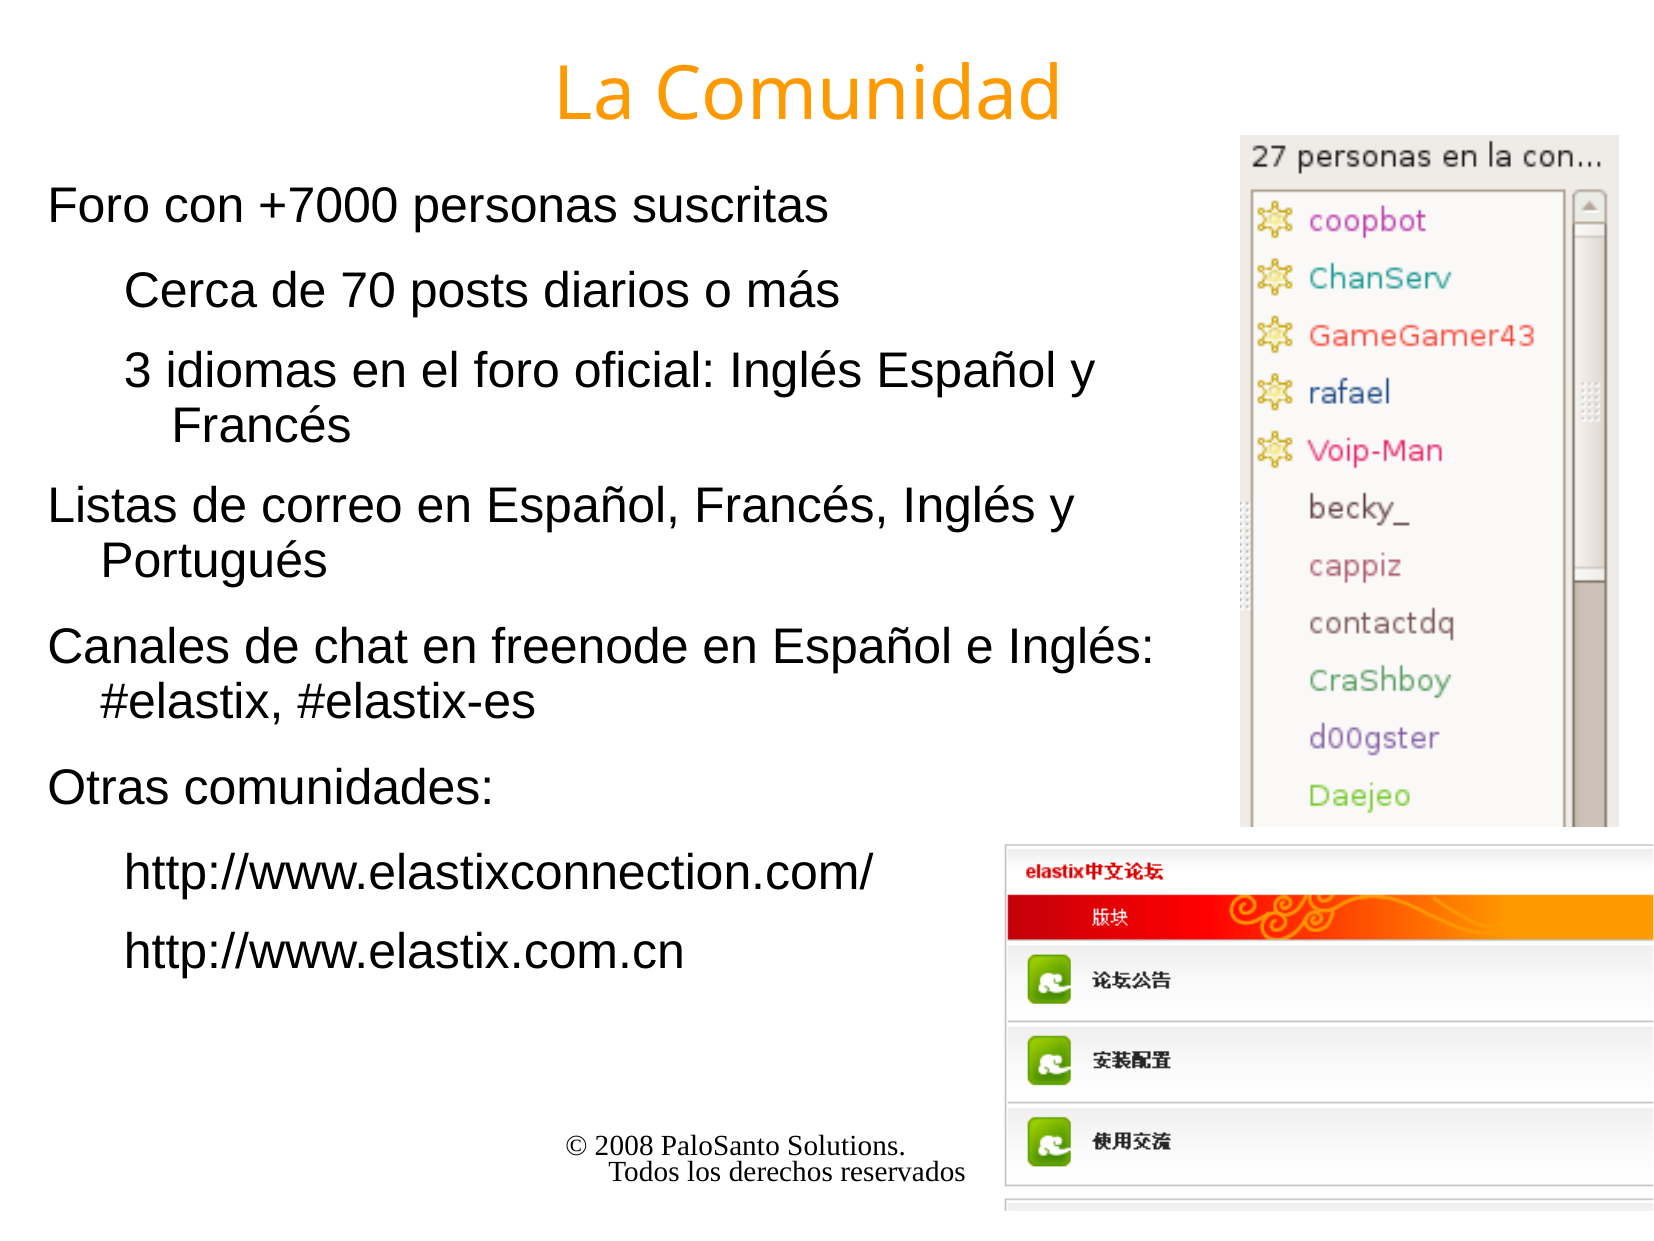

# La Comunidad
Foro con +7000 personas suscritas
Cerca de 70 posts diarios o más
3 idiomas en el foro oficial: Inglés Español y Francés
Listas de correo en Español, Francés, Inglés y Portugués
Canales de chat en freenode en Español e Inglés: #elastix, #elastix-es
Otras comunidades:
http://www.elastixconnection.com/
http://www.elastix.com.cn
© 2008 PaloSanto Solutions. Todos los derechos reservados